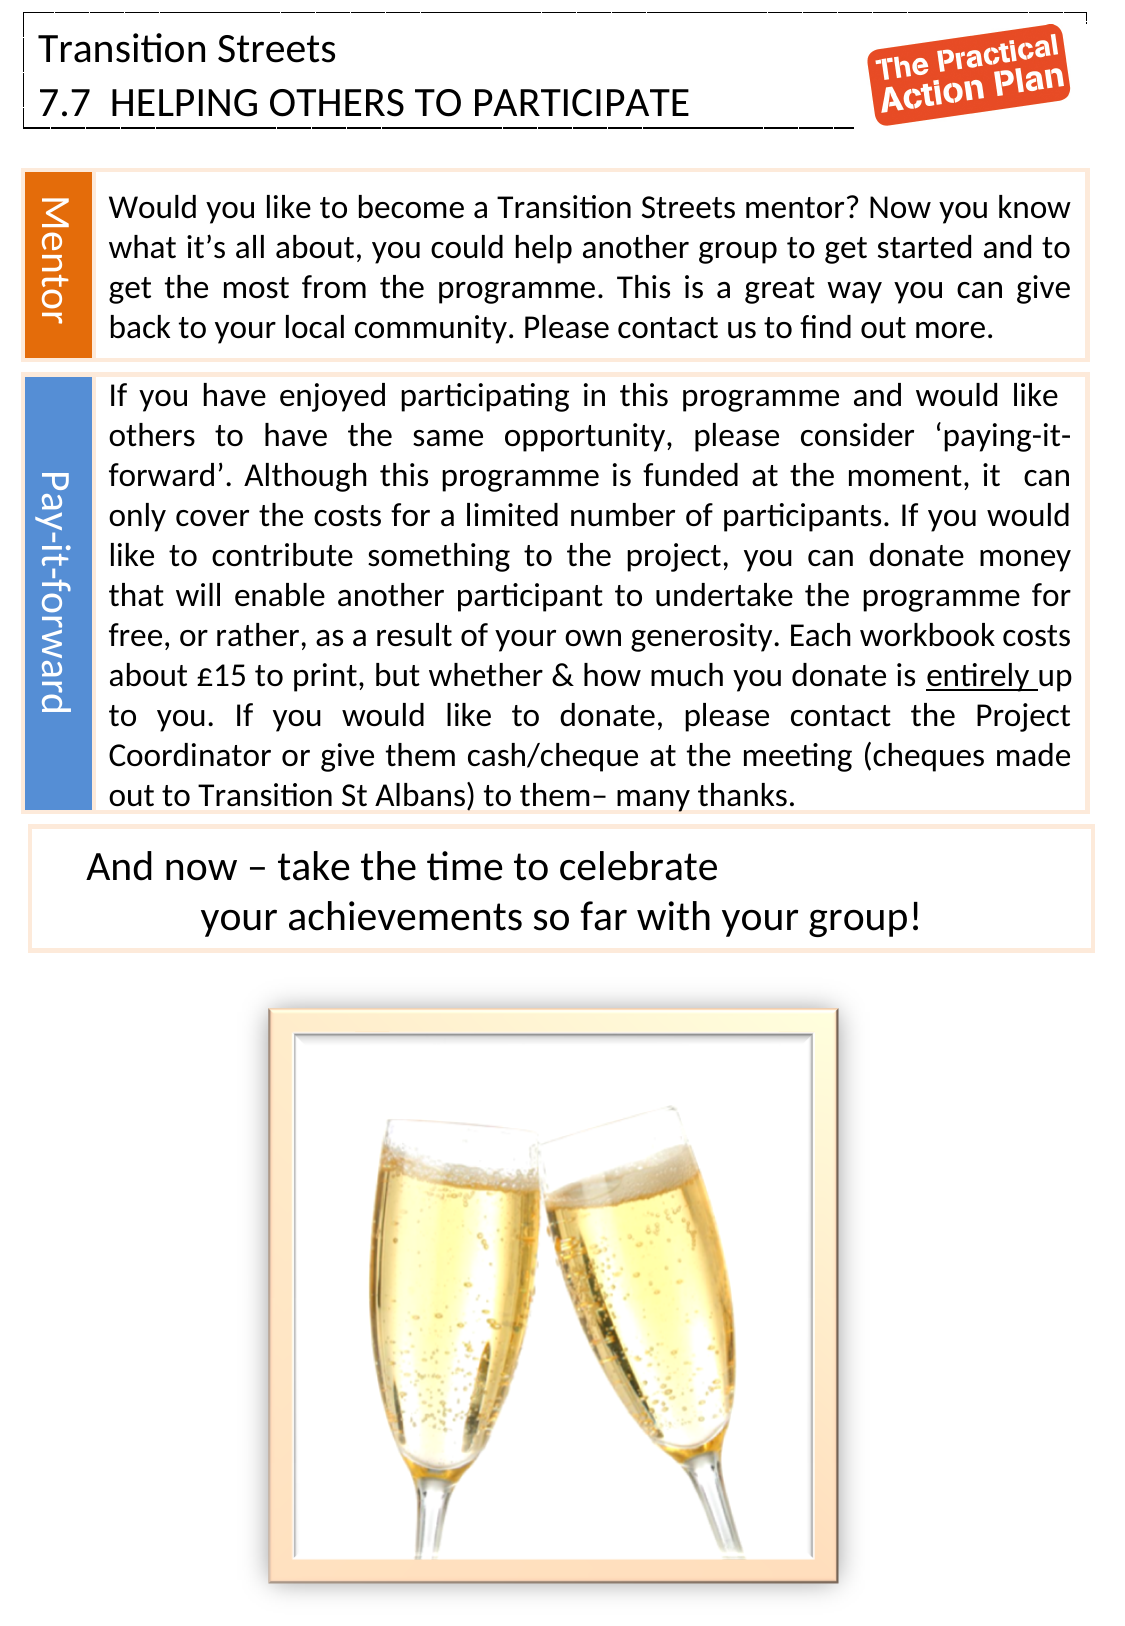

Transition Streets
7.7 HELPING OTHERS TO PARTICIPATE
Mentor
Would you like to become a Transition Streets mentor? Now you know what it’s all about, you could help another group to get started and to get the most from the programme. This is a great way you can give back to your local community. Please contact us to find out more.
Pay-it-forward
If you have enjoyed participating in this programme and would like others to have the same opportunity, please consider ‘paying-it-forward’. Although this programme is funded at the moment, it can only cover the costs for a limited number of participants. If you would like to contribute something to the project, you can donate money that will enable another participant to undertake the programme for free, or rather, as a result of your own generosity. Each workbook costs about £15 to print, but whether & how much you donate is entirely up to you. If you would like to donate, please contact the Project Coordinator or give them cash/cheque at the meeting (cheques made out to Transition St Albans) to them– many thanks.
And now – take the time to celebrate your achievements so far with your group!